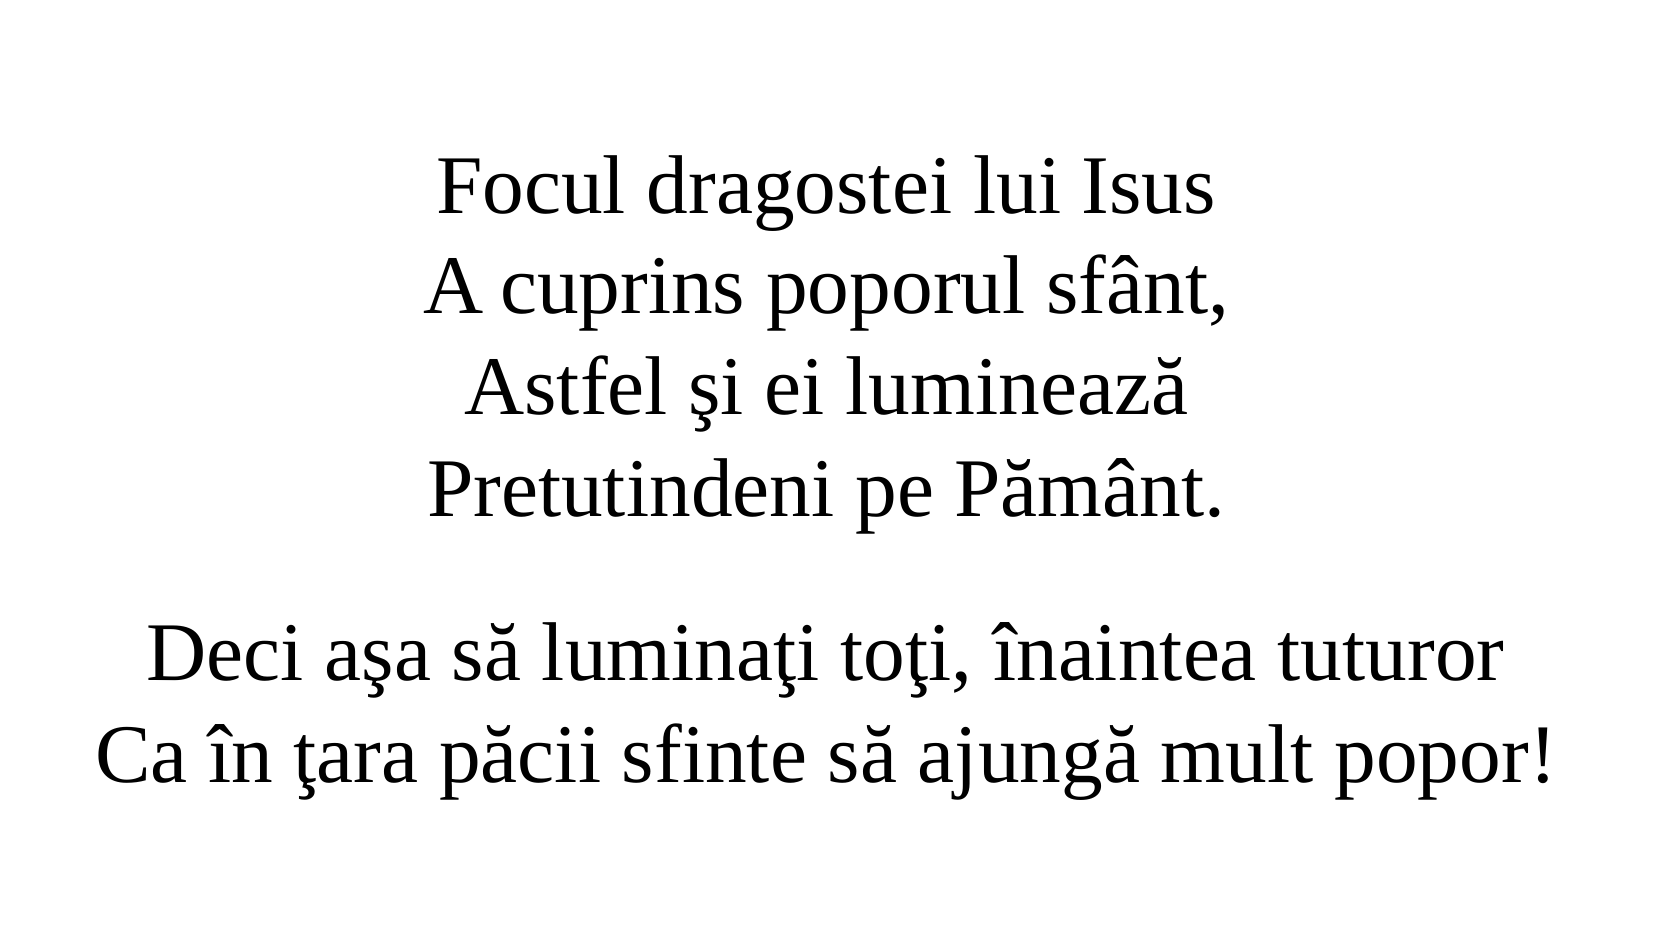

# Focul dragostei lui Isus
A cuprins poporul sfânt,
Astfel şi ei luminează
Pretutindeni pe Pământ.
Deci aşa să luminaţi toţi, înaintea tuturor
Ca în ţara păcii sfinte să ajungă mult popor!